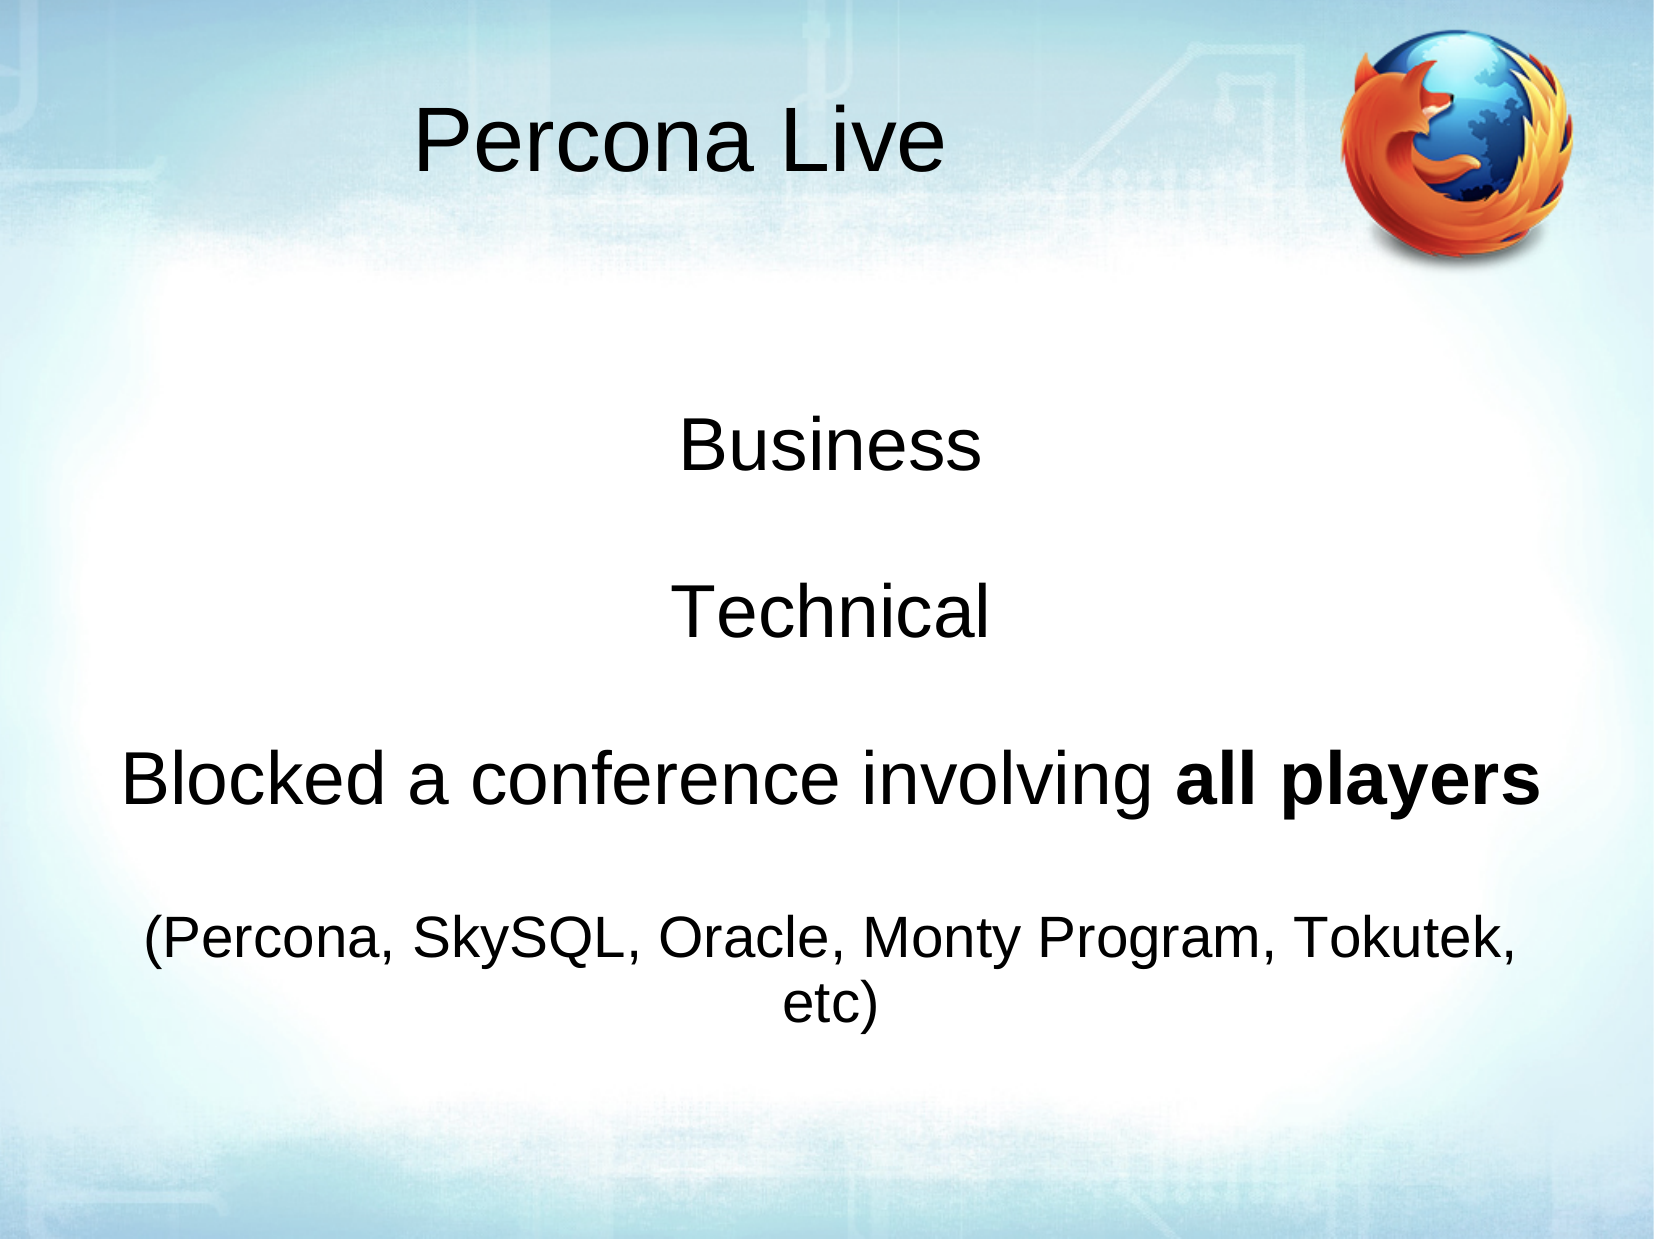

# Percona Live
Business
Technical
Blocked a conference involving all players
(Percona, SkySQL, Oracle, Monty Program, Tokutek, etc)